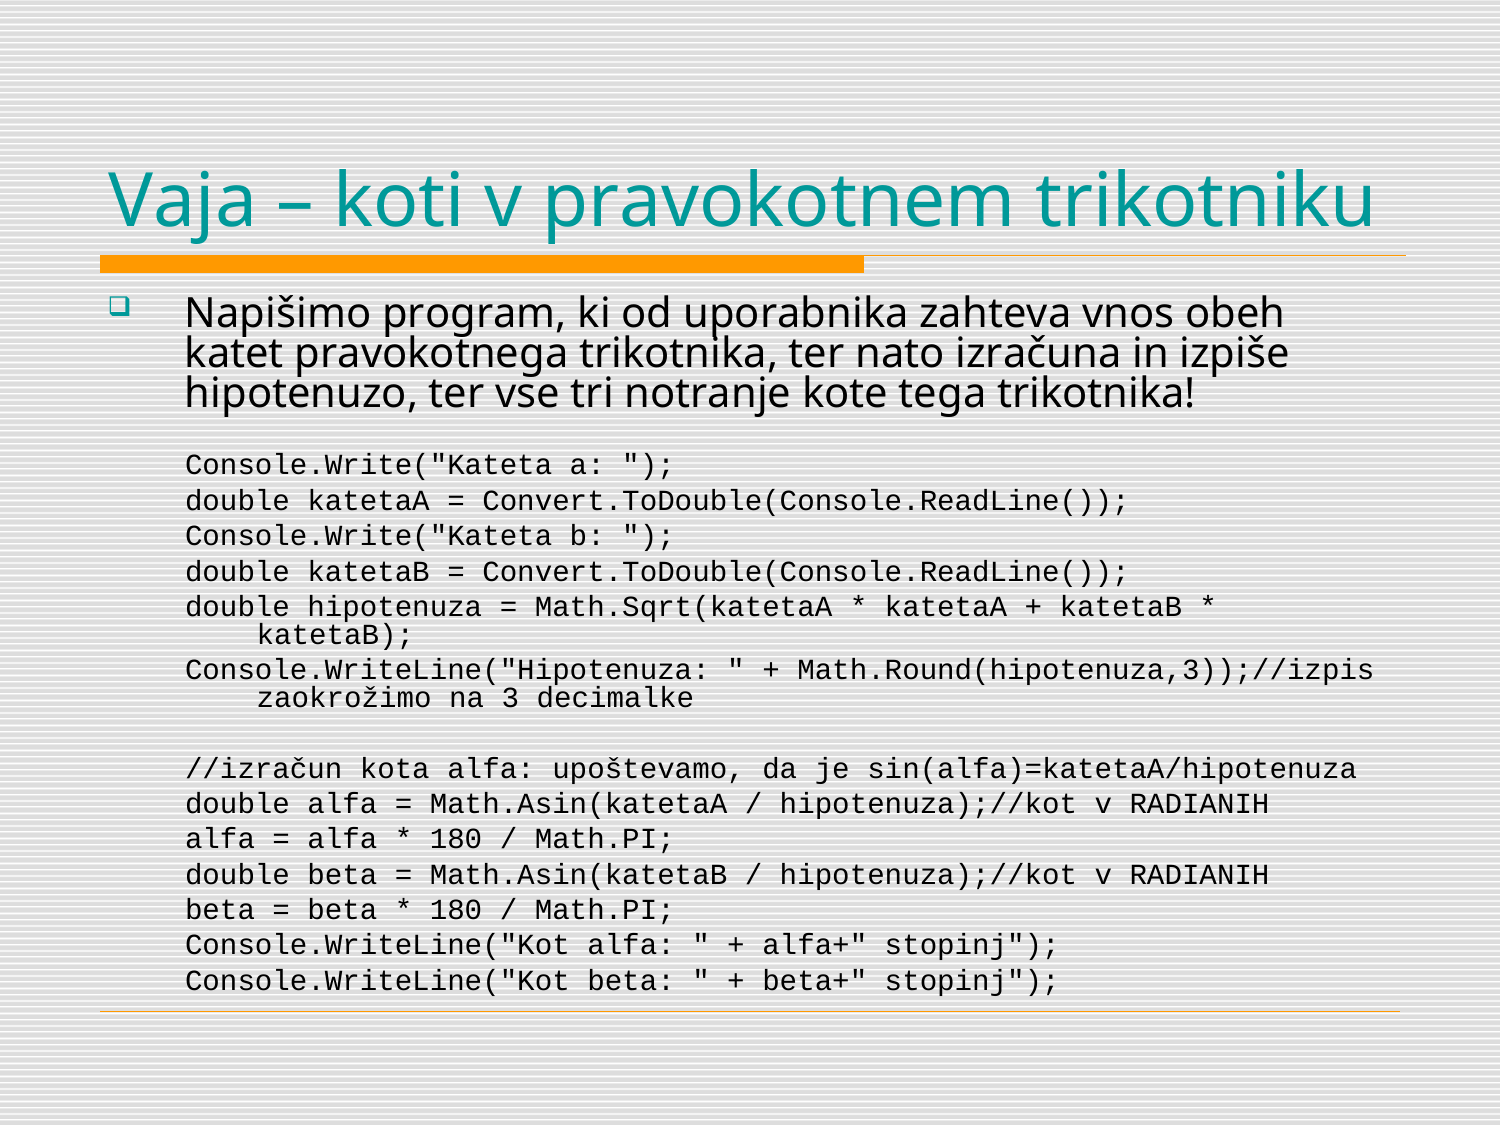

# Vaja – koti v pravokotnem trikotniku
Napišimo program, ki od uporabnika zahteva vnos obeh katet pravokotnega trikotnika, ter nato izračuna in izpiše hipotenuzo, ter vse tri notranje kote tega trikotnika!
Console.Write("Kateta a: ");
double katetaA = Convert.ToDouble(Console.ReadLine());
Console.Write("Kateta b: ");
double katetaB = Convert.ToDouble(Console.ReadLine());
double hipotenuza = Math.Sqrt(katetaA * katetaA + katetaB * katetaB);
Console.WriteLine("Hipotenuza: " + Math.Round(hipotenuza,3));//izpis zaokrožimo na 3 decimalke
//izračun kota alfa: upoštevamo, da je sin(alfa)=katetaA/hipotenuza
double alfa = Math.Asin(katetaA / hipotenuza);//kot v RADIANIH
alfa = alfa * 180 / Math.PI;
double beta = Math.Asin(katetaB / hipotenuza);//kot v RADIANIH
beta = beta * 180 / Math.PI;
Console.WriteLine("Kot alfa: " + alfa+" stopinj");
Console.WriteLine("Kot beta: " + beta+" stopinj");